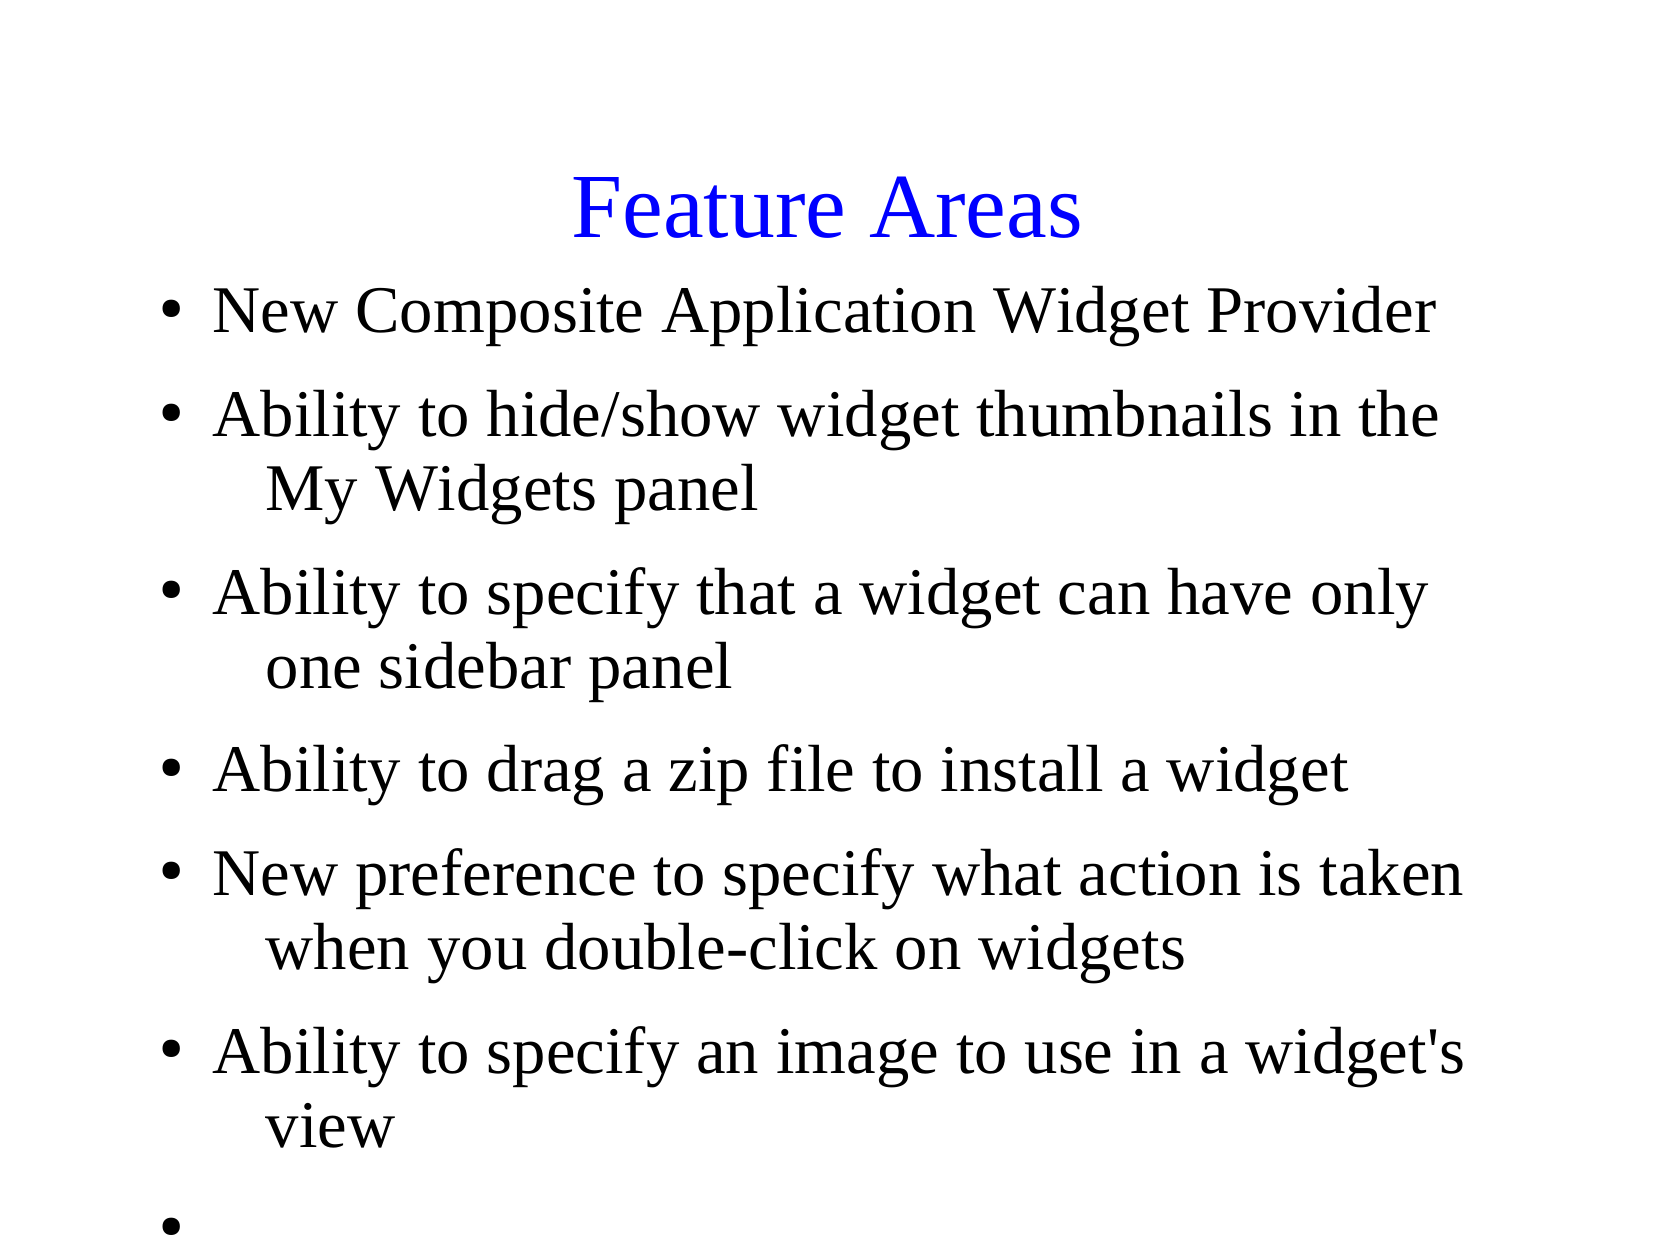

# Feature Areas
New Composite Application Widget Provider
Ability to hide/show widget thumbnails in the My Widgets panel
Ability to specify that a widget can have only one sidebar panel
Ability to drag a zip file to install a widget
New preference to specify what action is taken when you double-click on widgets
Ability to specify an image to use in a widget's view